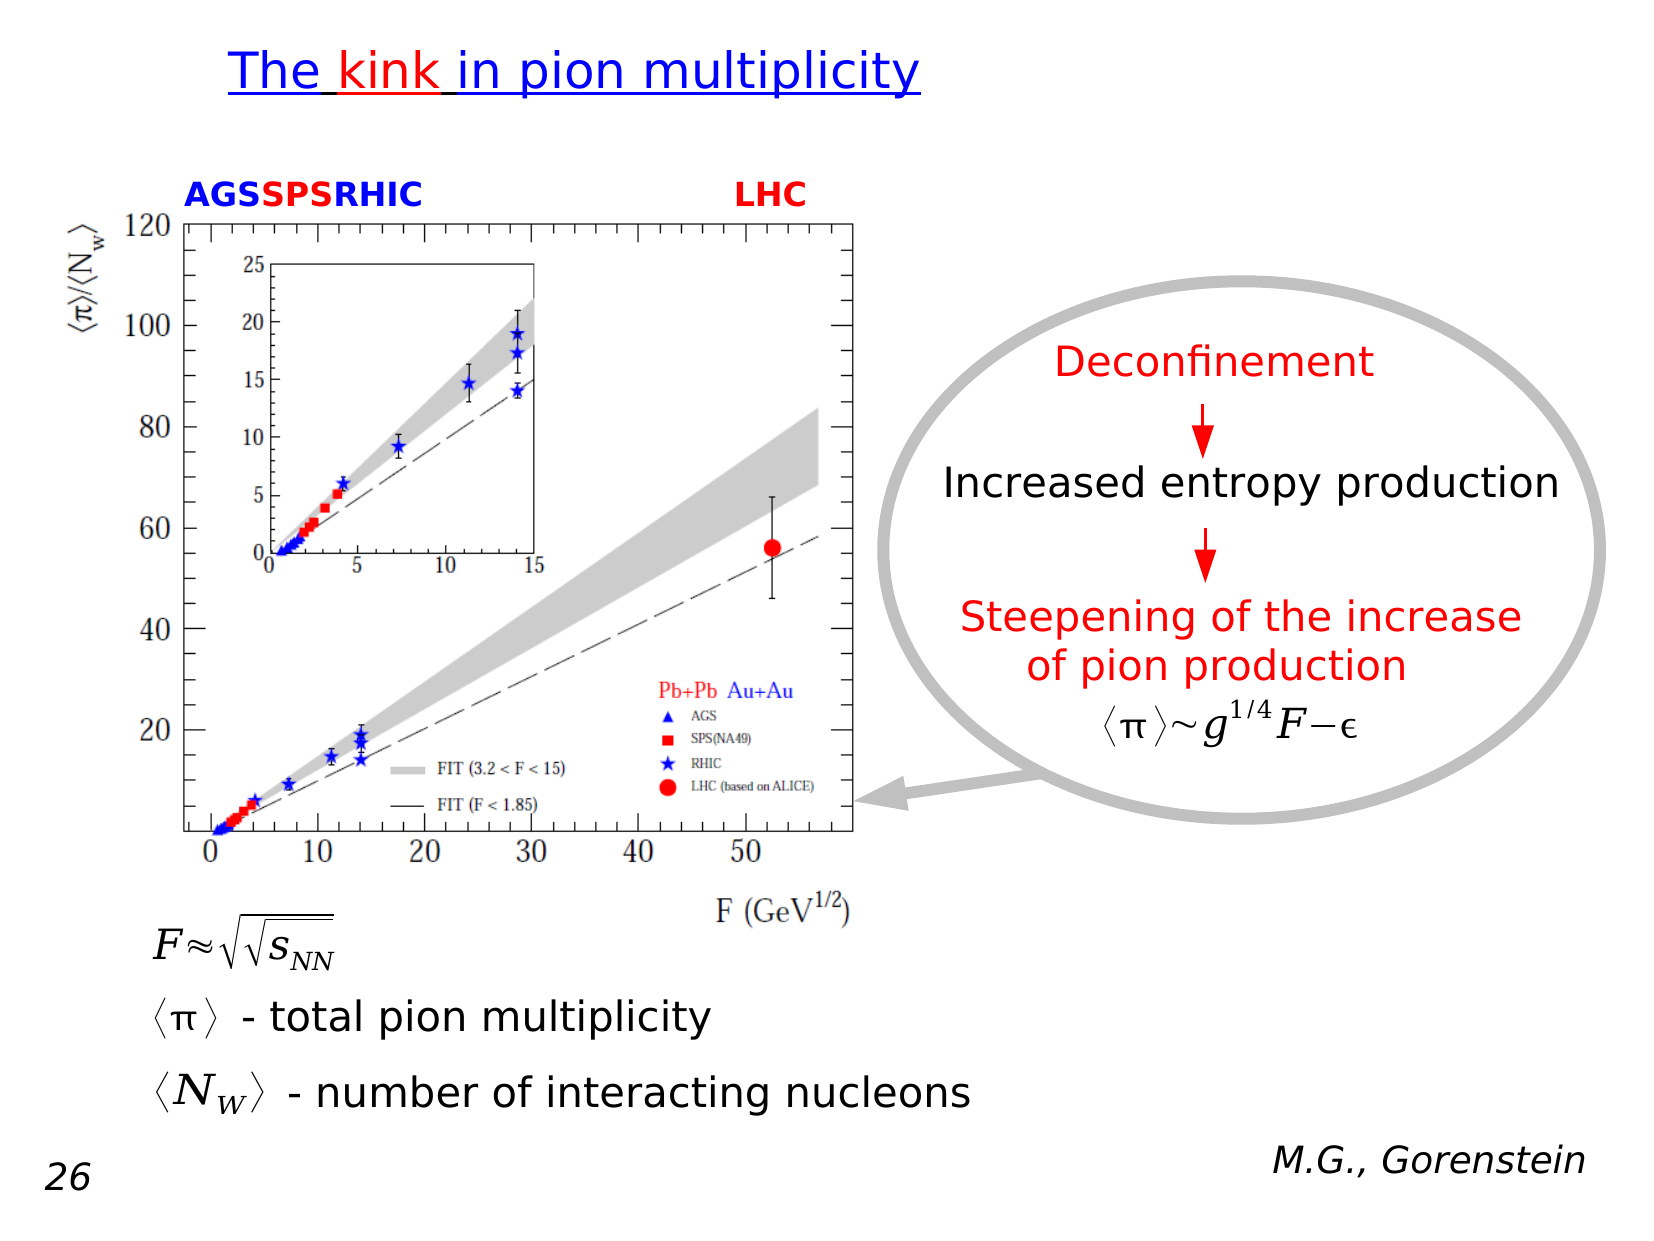

The kink in pion multiplicity
AGSSPSRHIC LHC
Deconfinement
Increased entropy production
Steepening of the increase
 of pion production
- total pion multiplicity
- number of interacting nucleons
M.G., Gorenstein